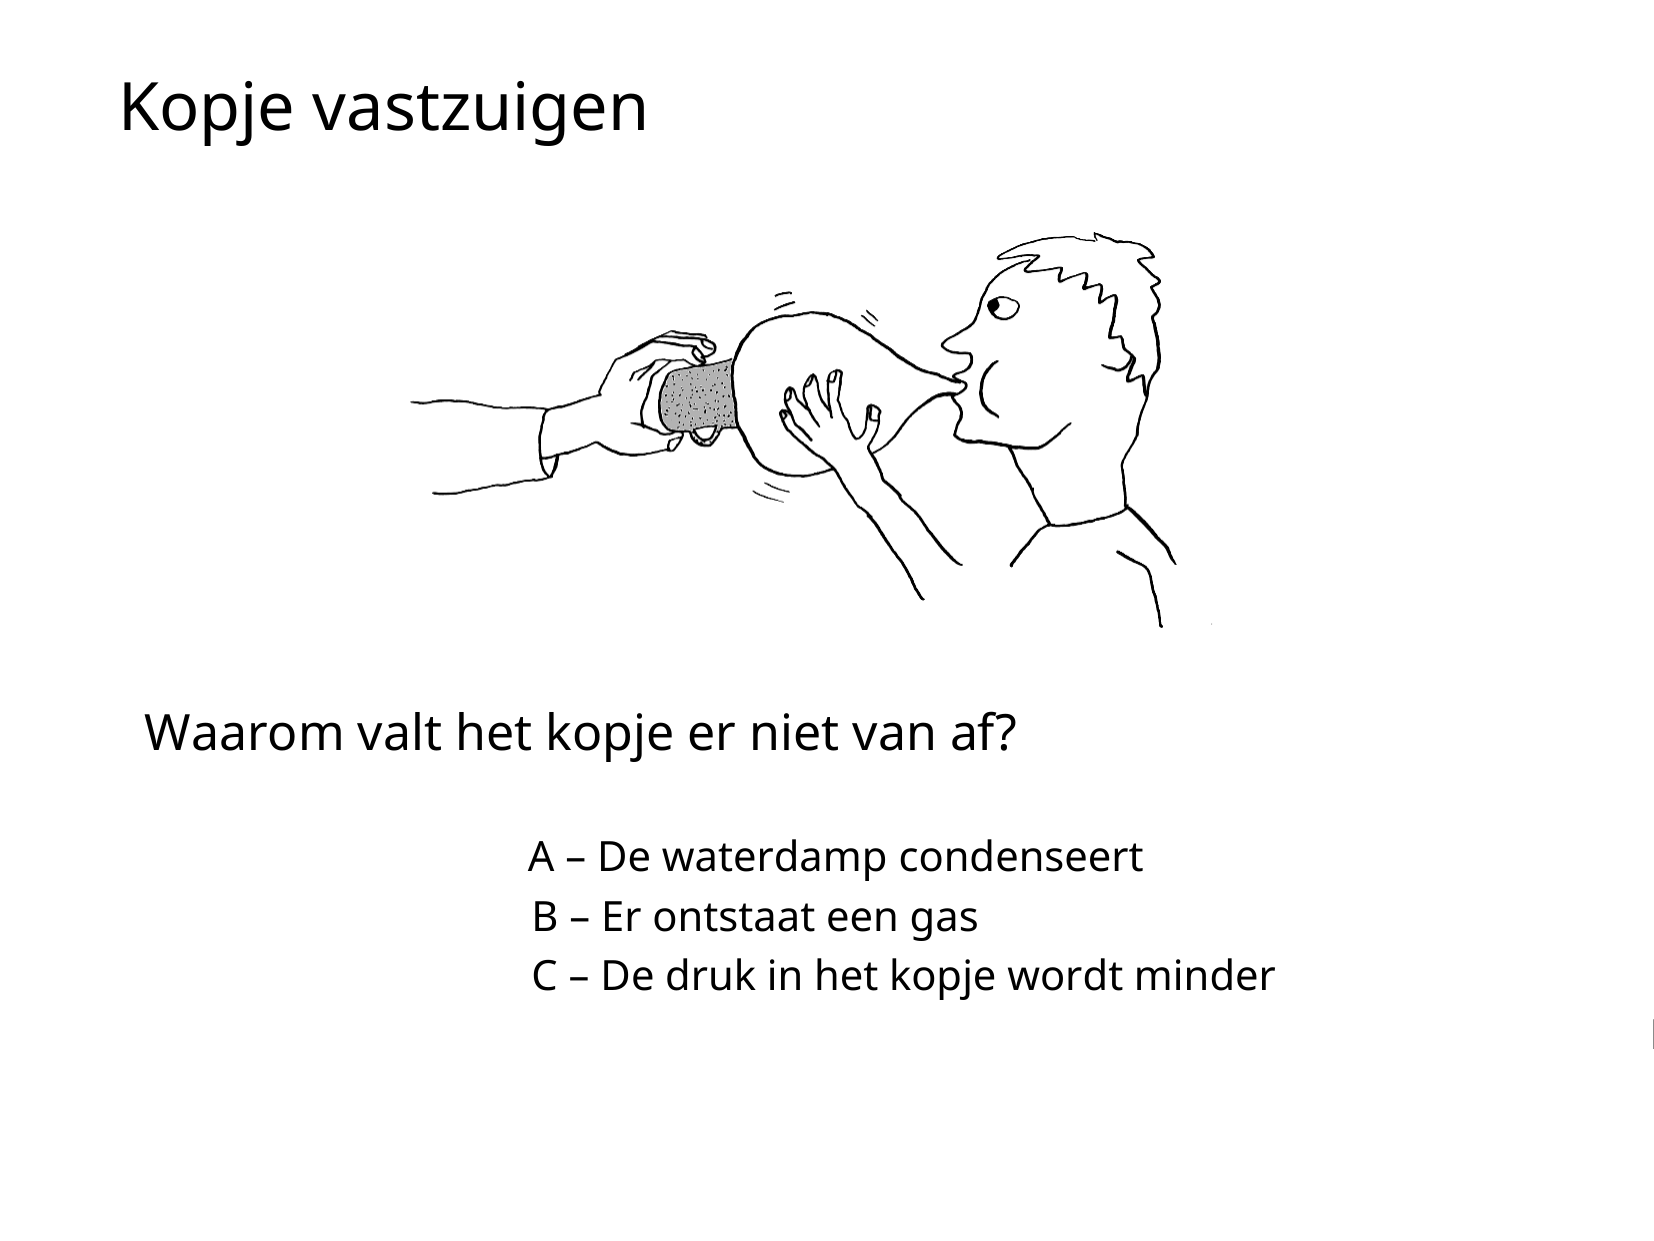

Kopje vastzuigen
Waarom valt het kopje er niet van af?
A – De waterdamp condenseert
B – Er ontstaat een gas
C – De druk in het kopje wordt minder
D – De ballon trekt het kopje aan.